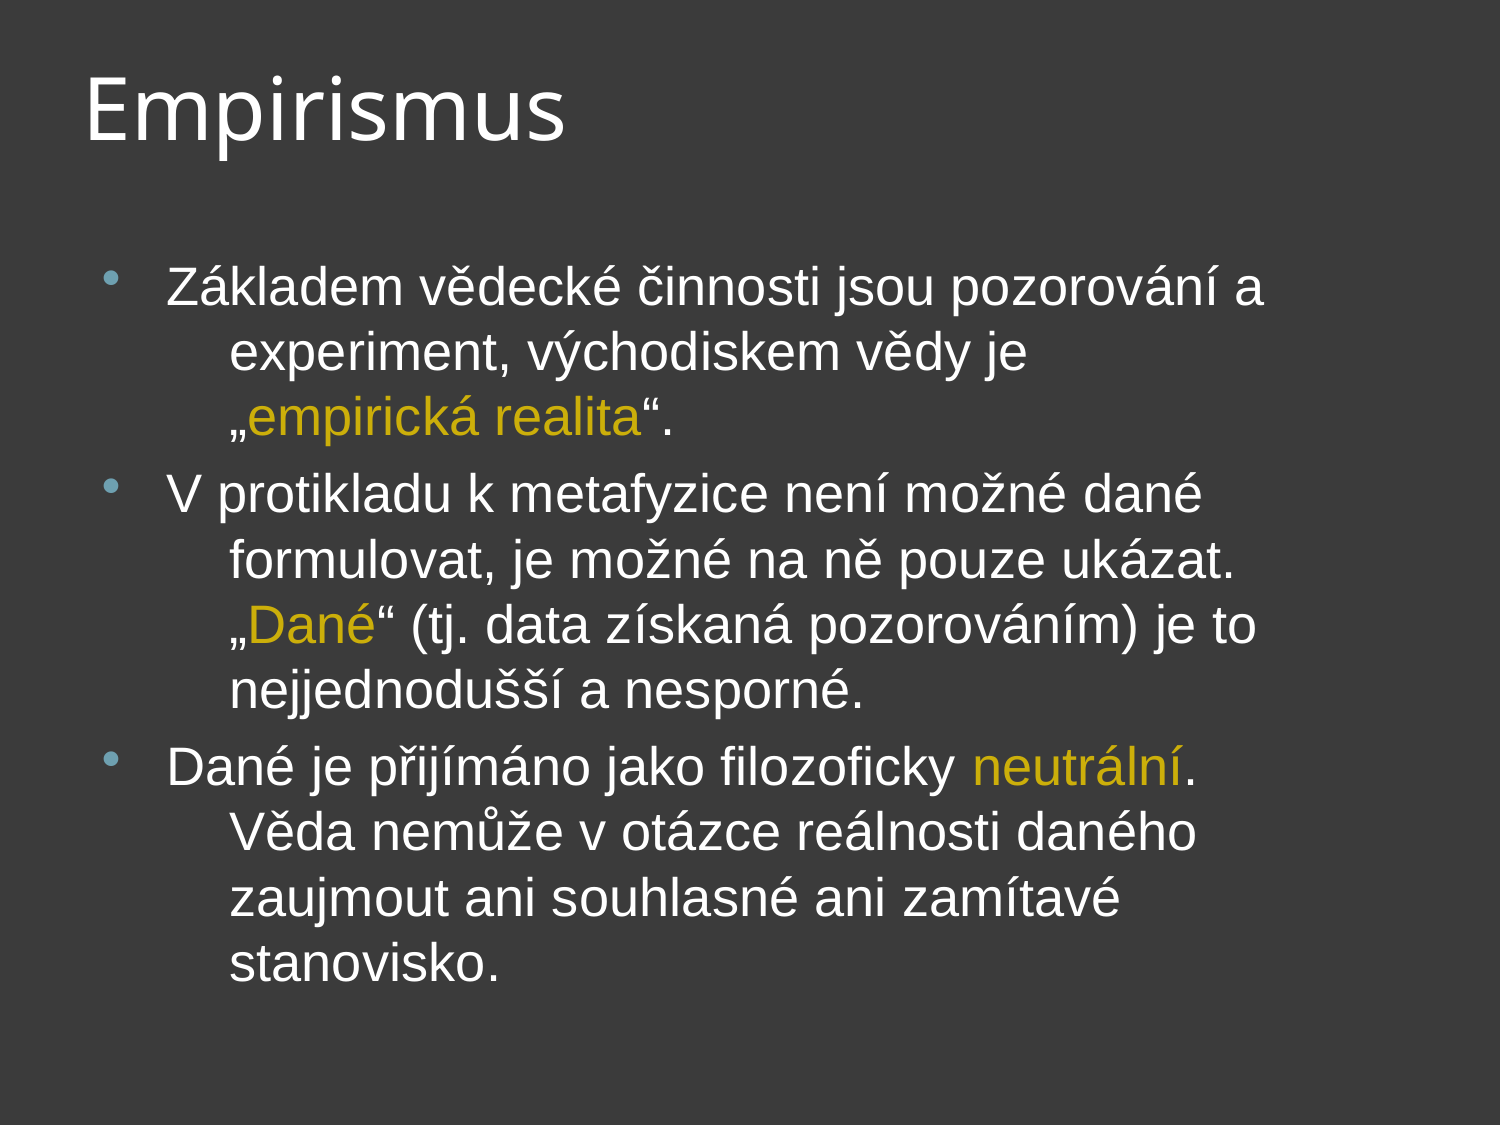

Empirismus
# Základem vědecké činnosti jsou pozorování a experiment, východiskem vědy je „empirická realita“.
V protikladu k metafyzice není možné dané formulovat, je možné na ně pouze ukázat. „Dané“ (tj. data získaná pozorováním) je to nejjednodušší a nesporné.
Dané je přijímáno jako filozoficky neutrální. Věda nemůže v otázce reálnosti daného zaujmout ani souhlasné ani zamítavé stanovisko.